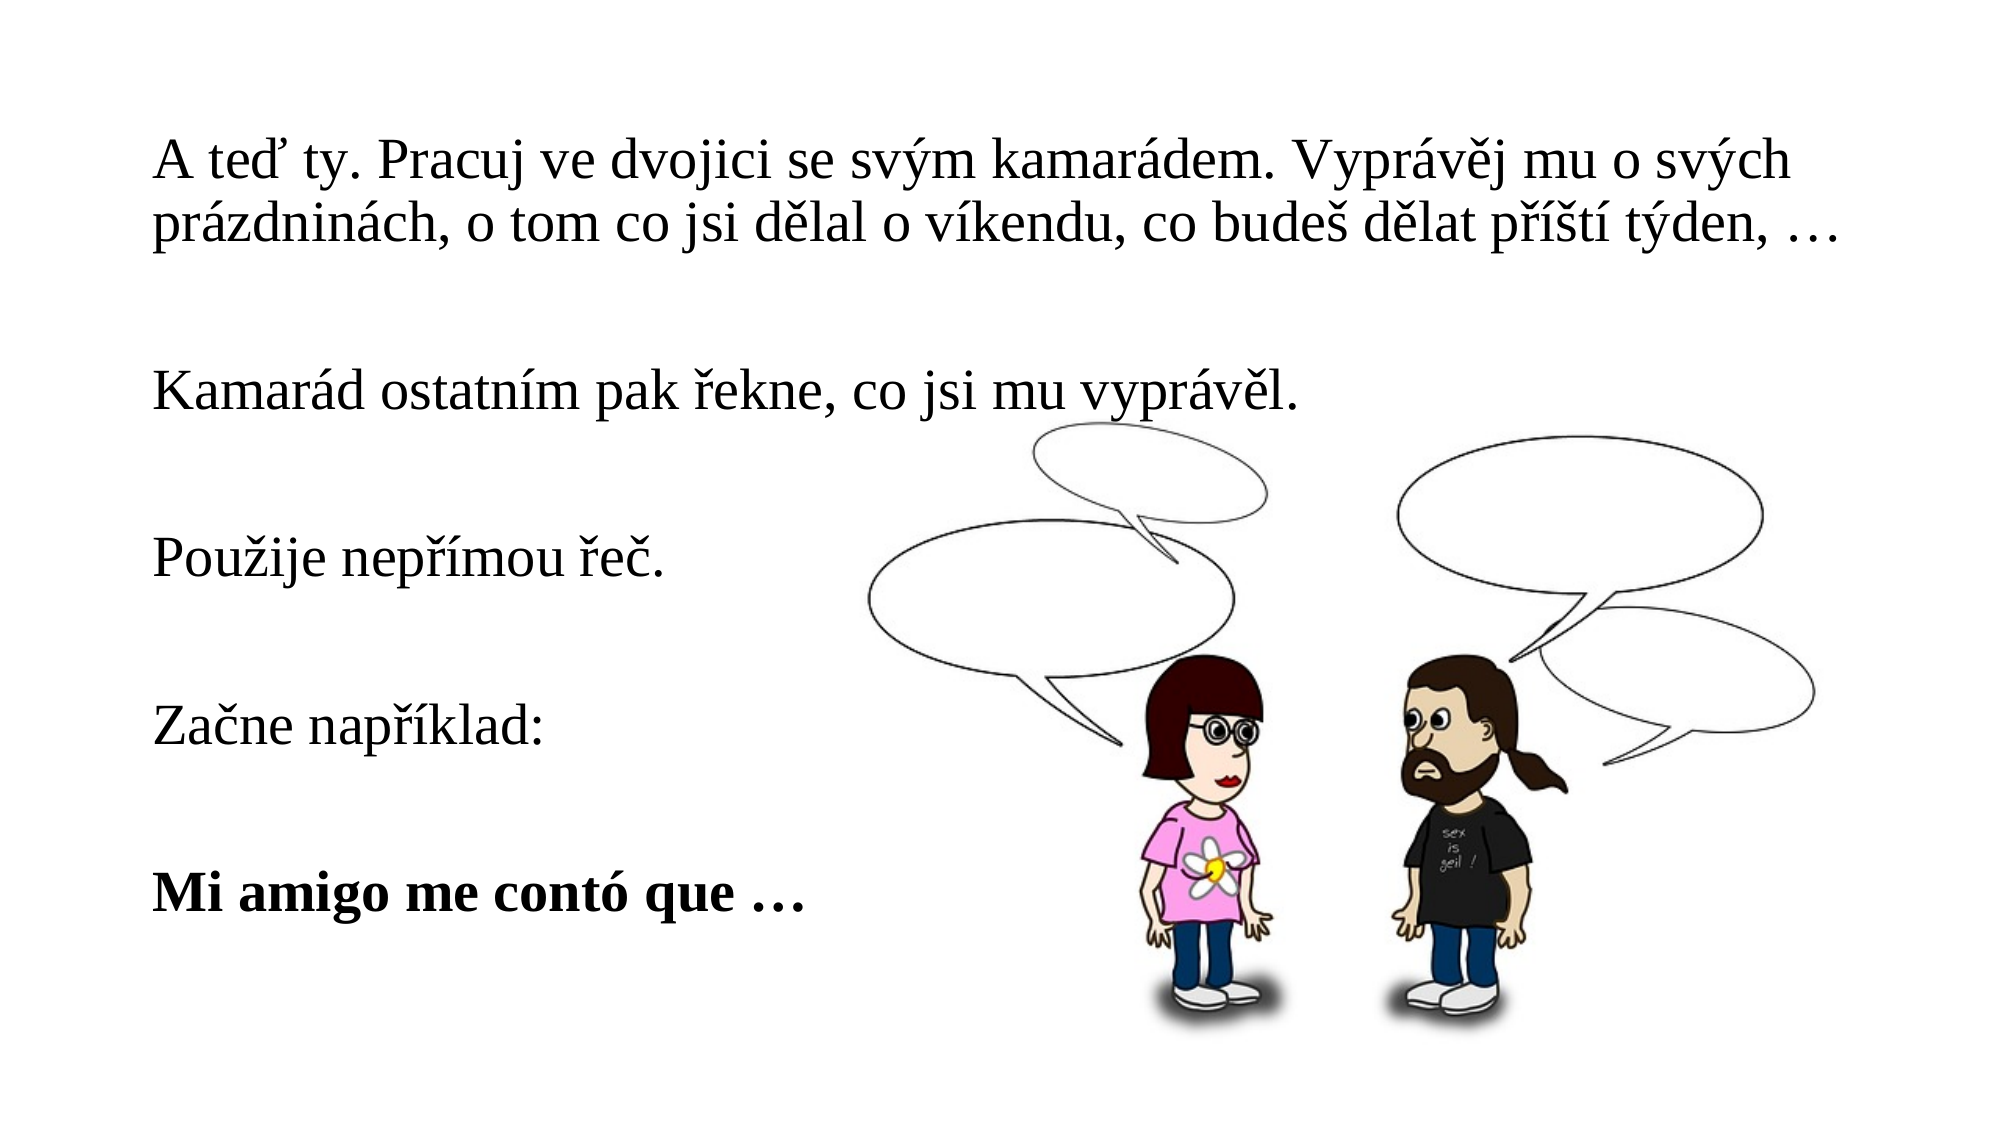

# A teď ty. Pracuj ve dvojici se svým kamarádem. Vyprávěj mu o svých prázdninách, o tom co jsi dělal o víkendu, co budeš dělat příští týden, …
Kamarád ostatním pak řekne, co jsi mu vyprávěl.
Použije nepřímou řeč.
Začne například:
Mi amigo me contó que …